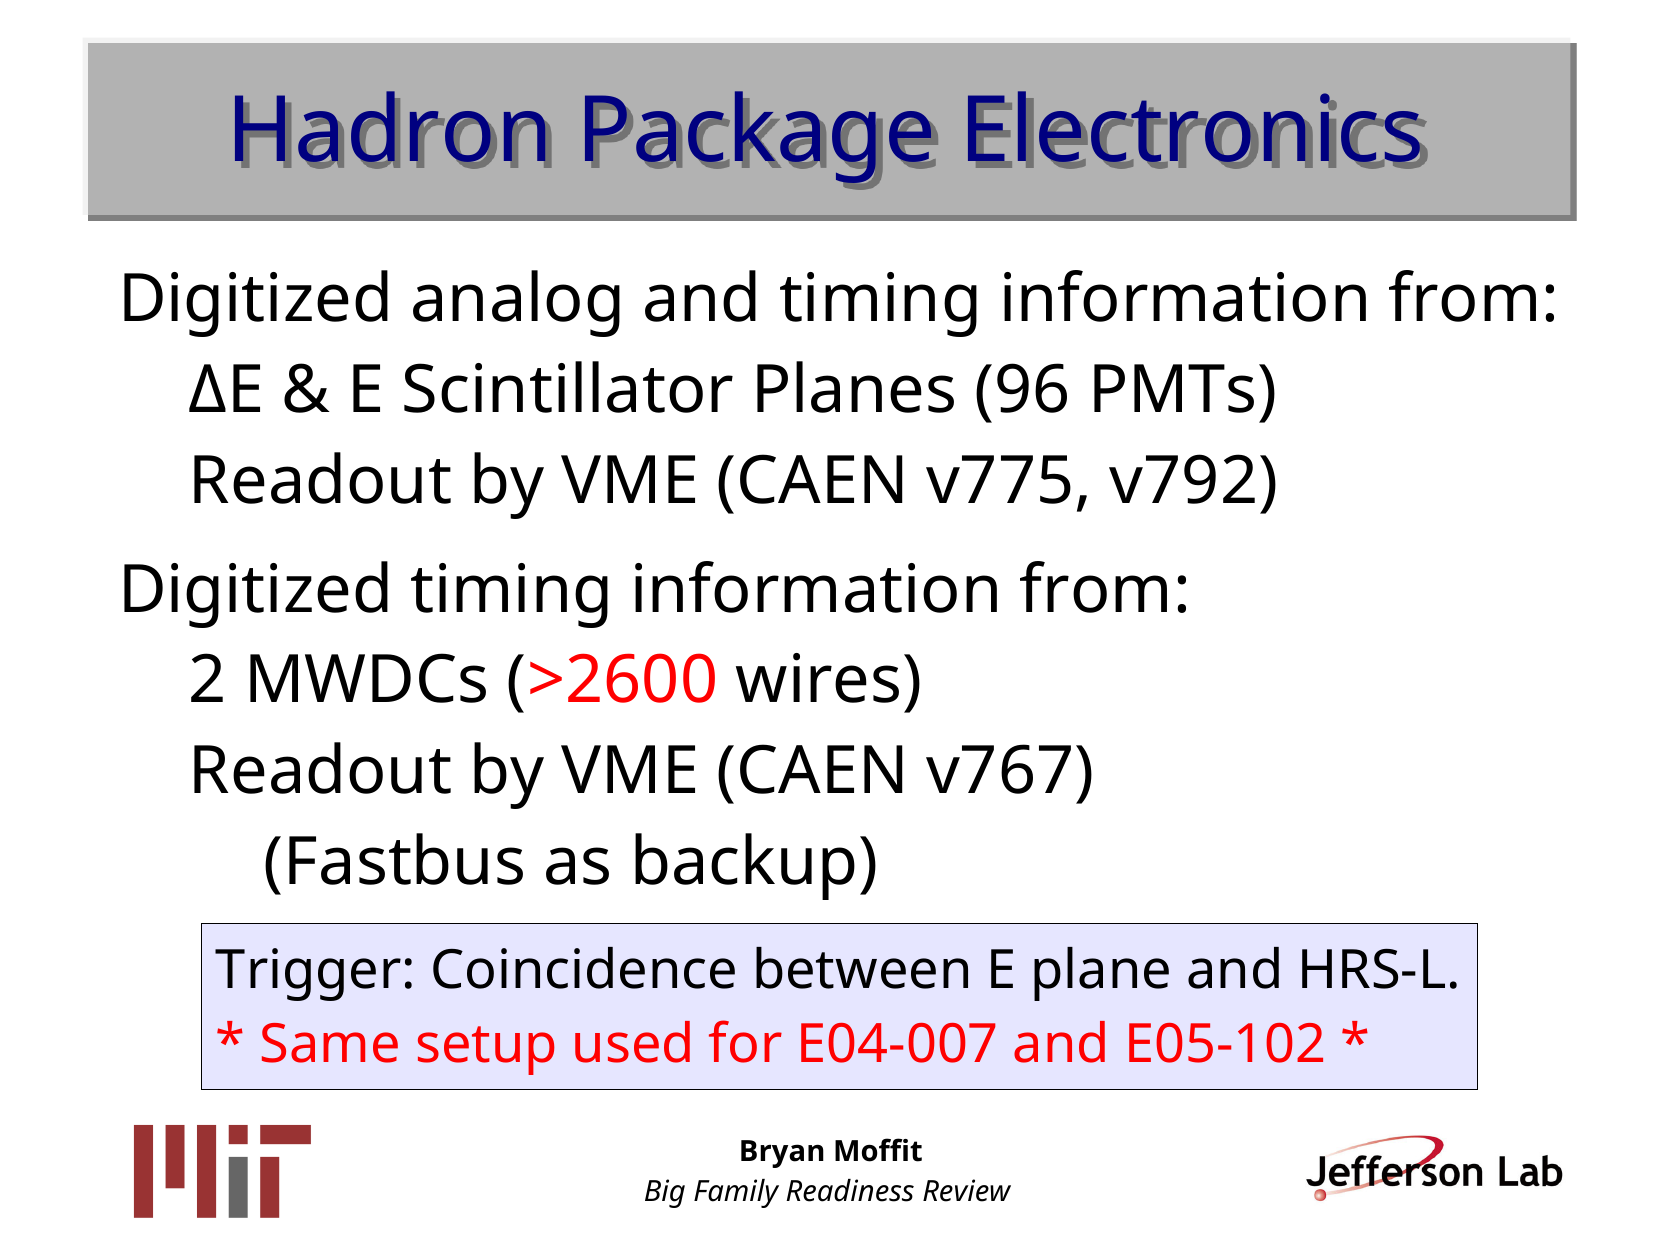

# Hadron Package Electronics
Digitized analog and timing information from:
ΔE & E Scintillator Planes (96 PMTs)
Readout by VME (CAEN v775, v792)
Digitized timing information from:
2 MWDCs (>2600 wires)
Readout by VME (CAEN v767)
	(Fastbus as backup)
Trigger: Coincidence between E plane and HRS-L.
* Same setup used for E04-007 and E05-102 *